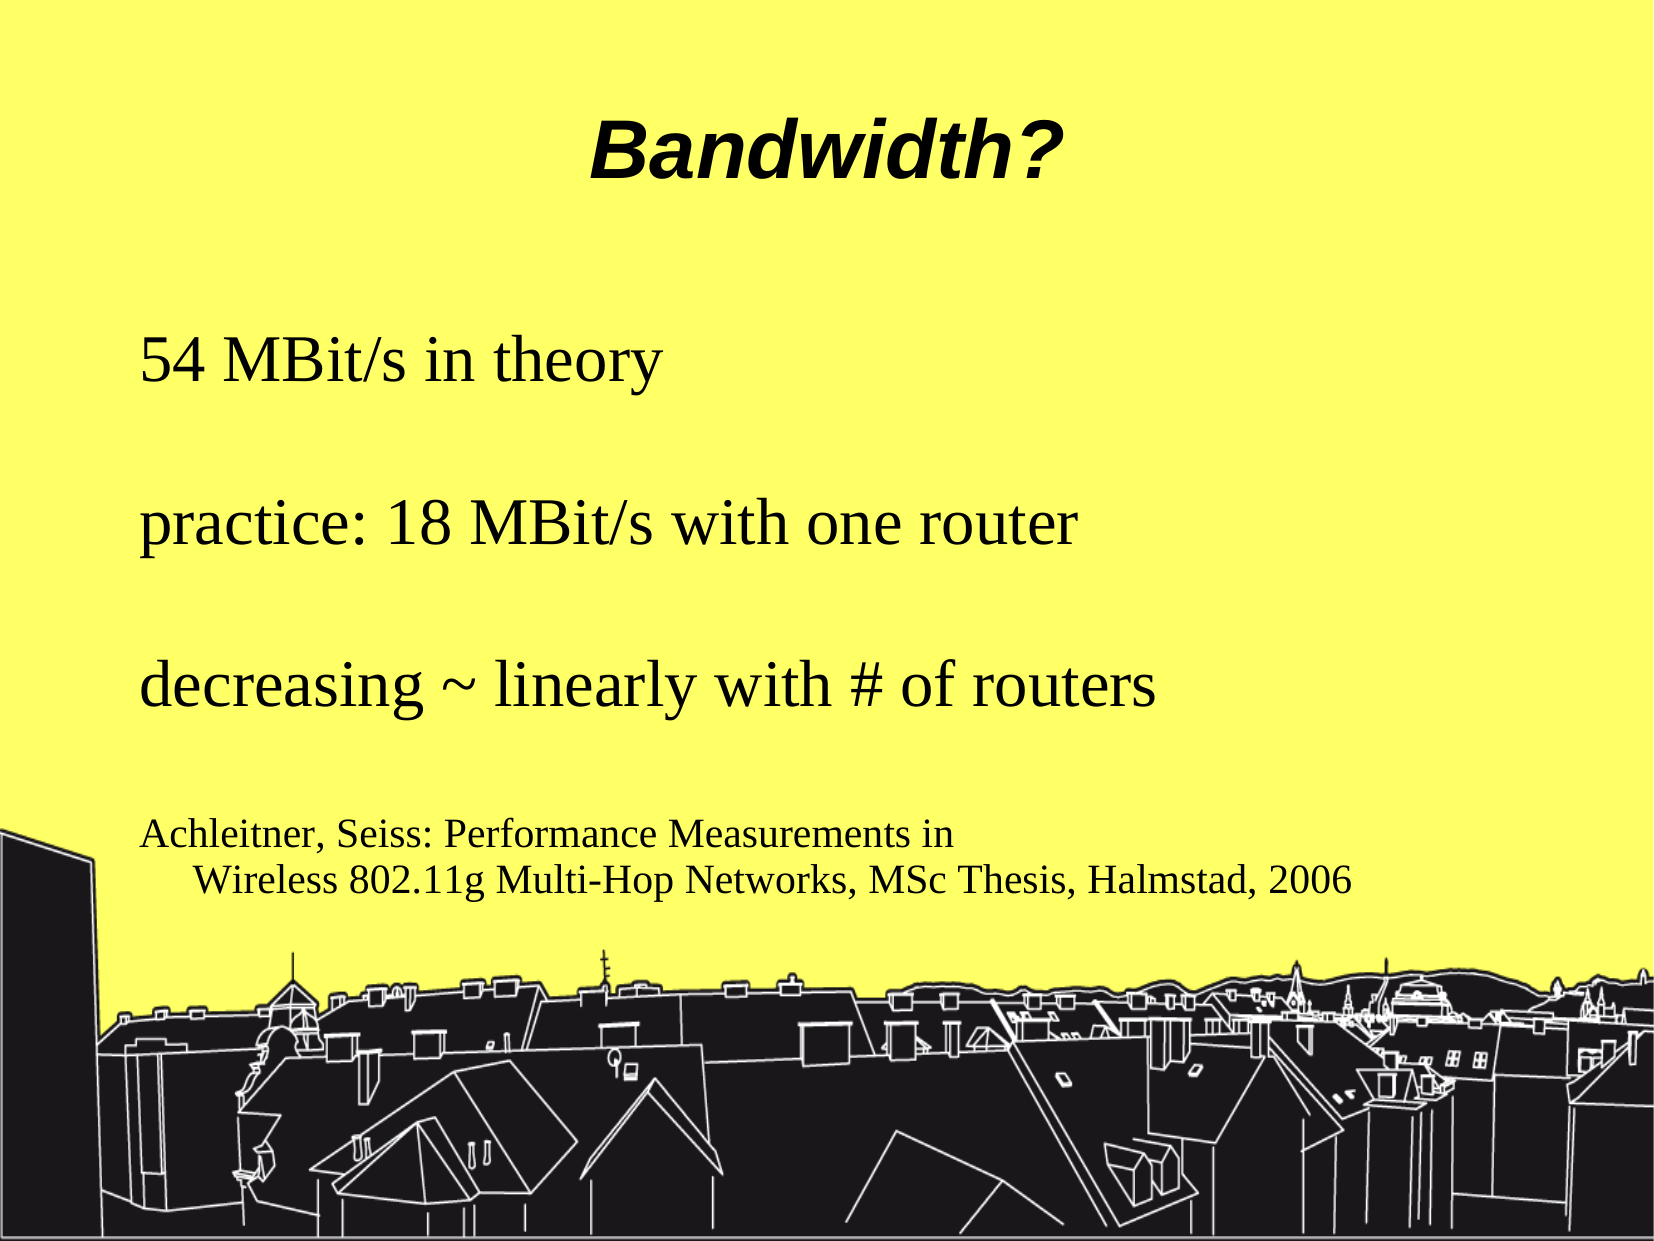

# Bandwidth?
54 MBit/s in theory
practice: 18 MBit/s with one router
decreasing ~ linearly with # of routers
Achleitner, Seiss: Performance Measurements in
Wireless 802.11g Multi-Hop Networks, MSc Thesis, Halmstad, 2006